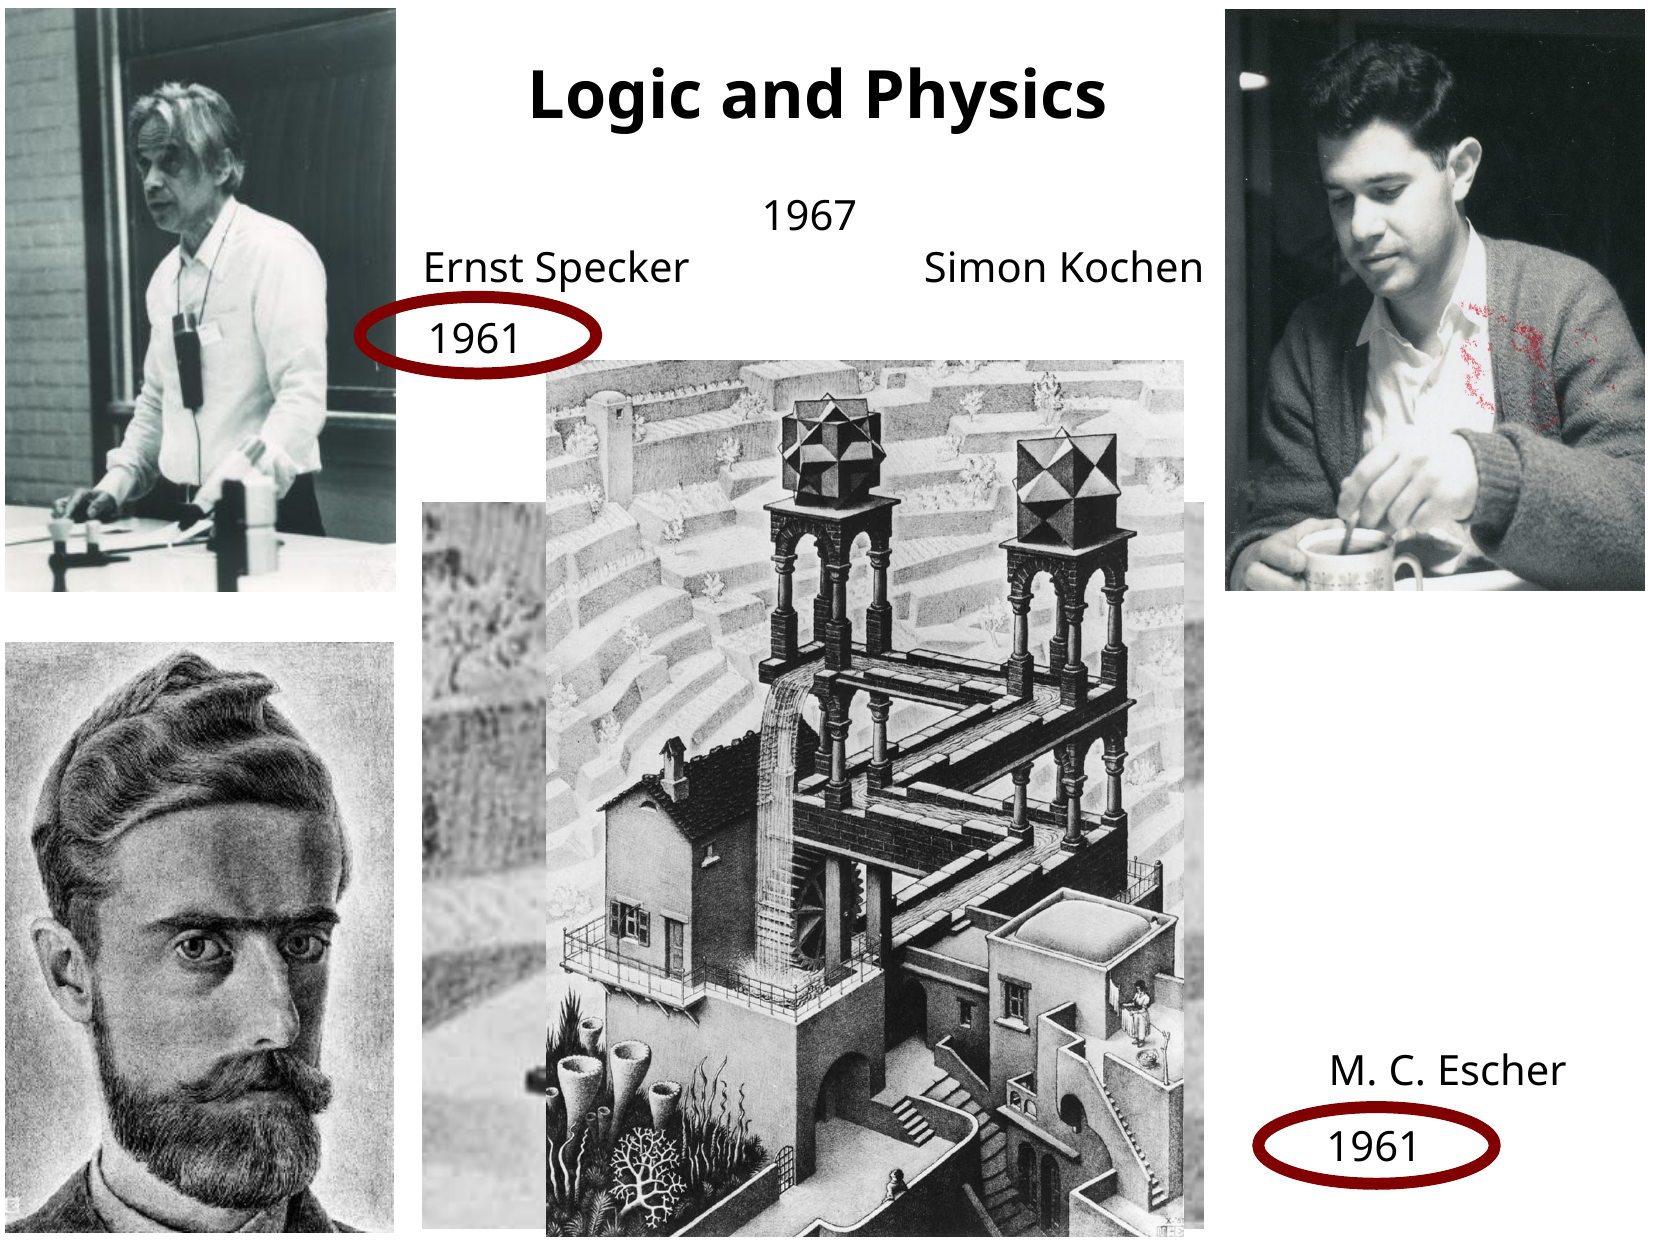

Logic and Physics
1967
Ernst Specker
Simon Kochen
1961
M. C. Escher
1961